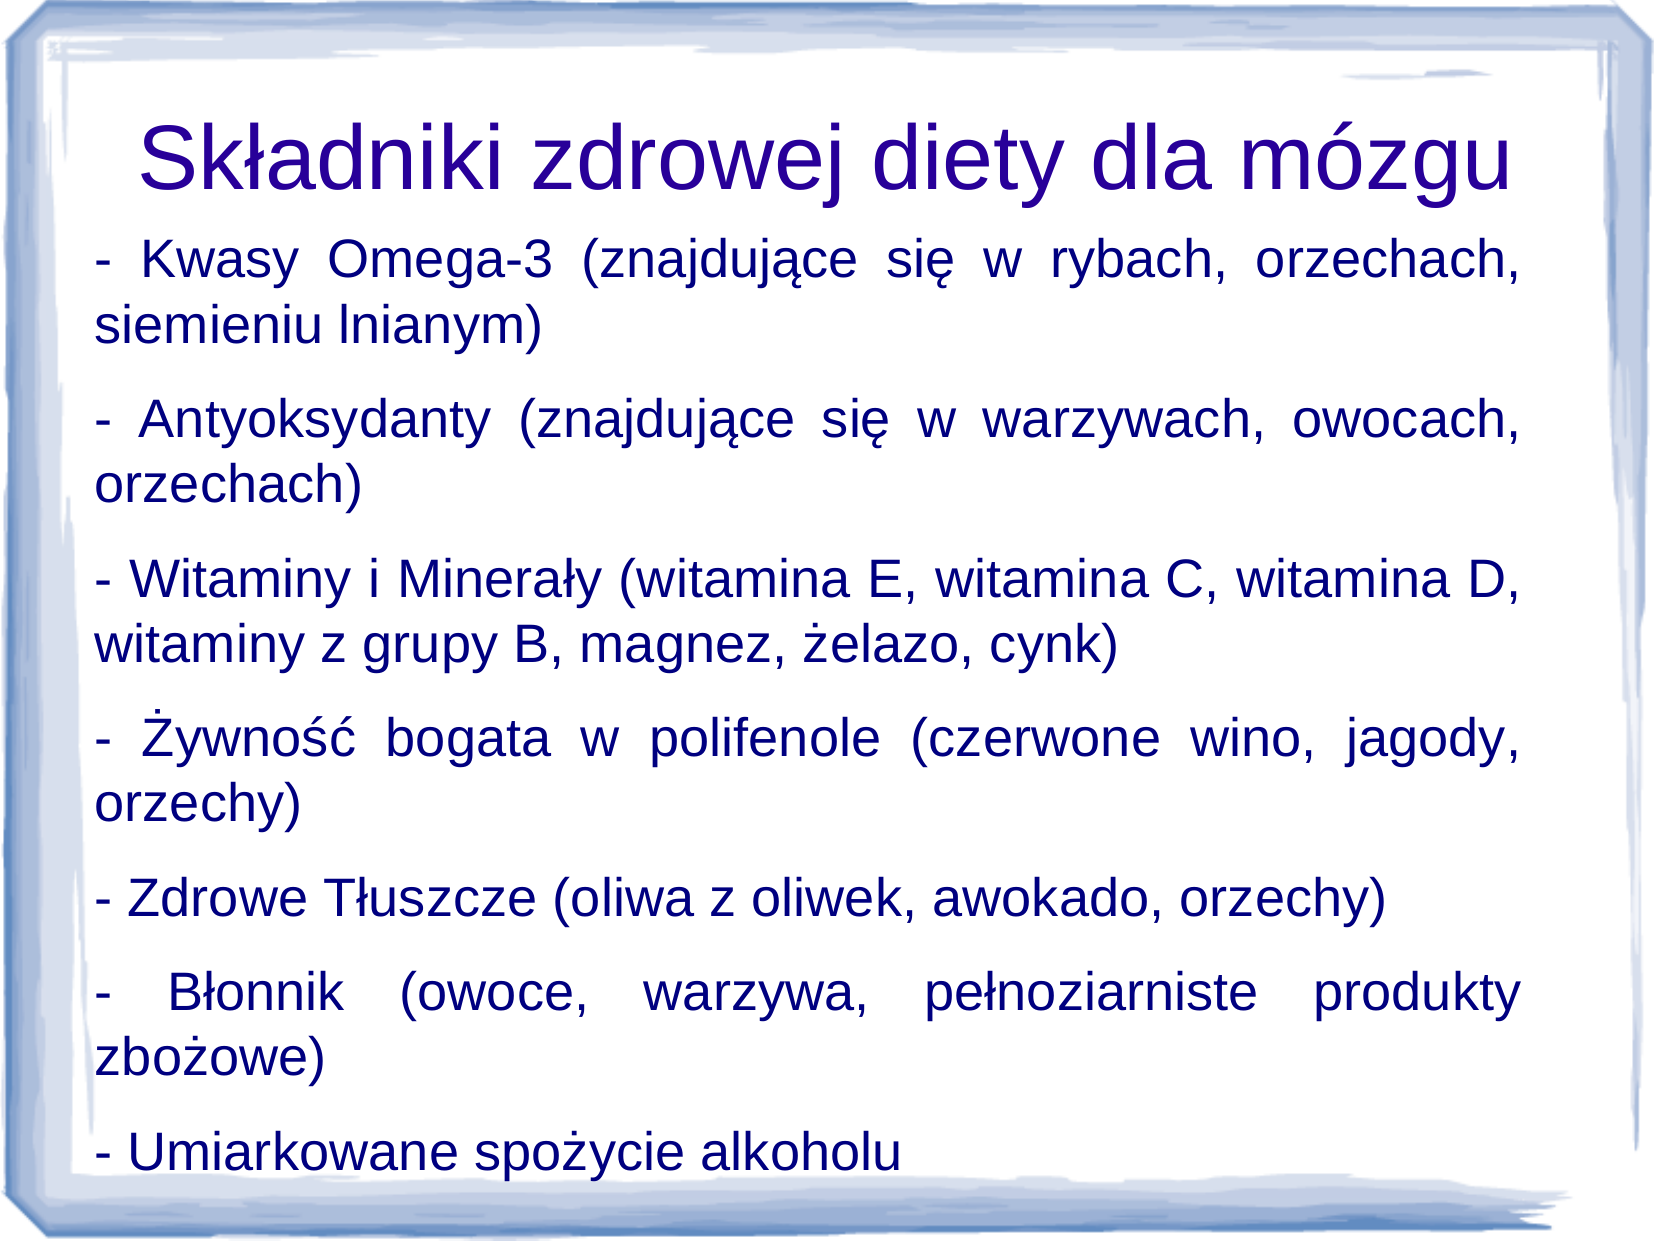

# Składniki zdrowej diety dla mózgu
- Kwasy Omega-3 (znajdujące się w rybach, orzechach, siemieniu lnianym)
- Antyoksydanty (znajdujące się w warzywach, owocach, orzechach)
- Witaminy i Minerały (witamina E, witamina C, witamina D, witaminy z grupy B, magnez, żelazo, cynk)
- Żywność bogata w polifenole (czerwone wino, jagody, orzechy)
- Zdrowe Tłuszcze (oliwa z oliwek, awokado, orzechy)
- Błonnik (owoce, warzywa, pełnoziarniste produkty zbożowe)
- Umiarkowane spożycie alkoholu